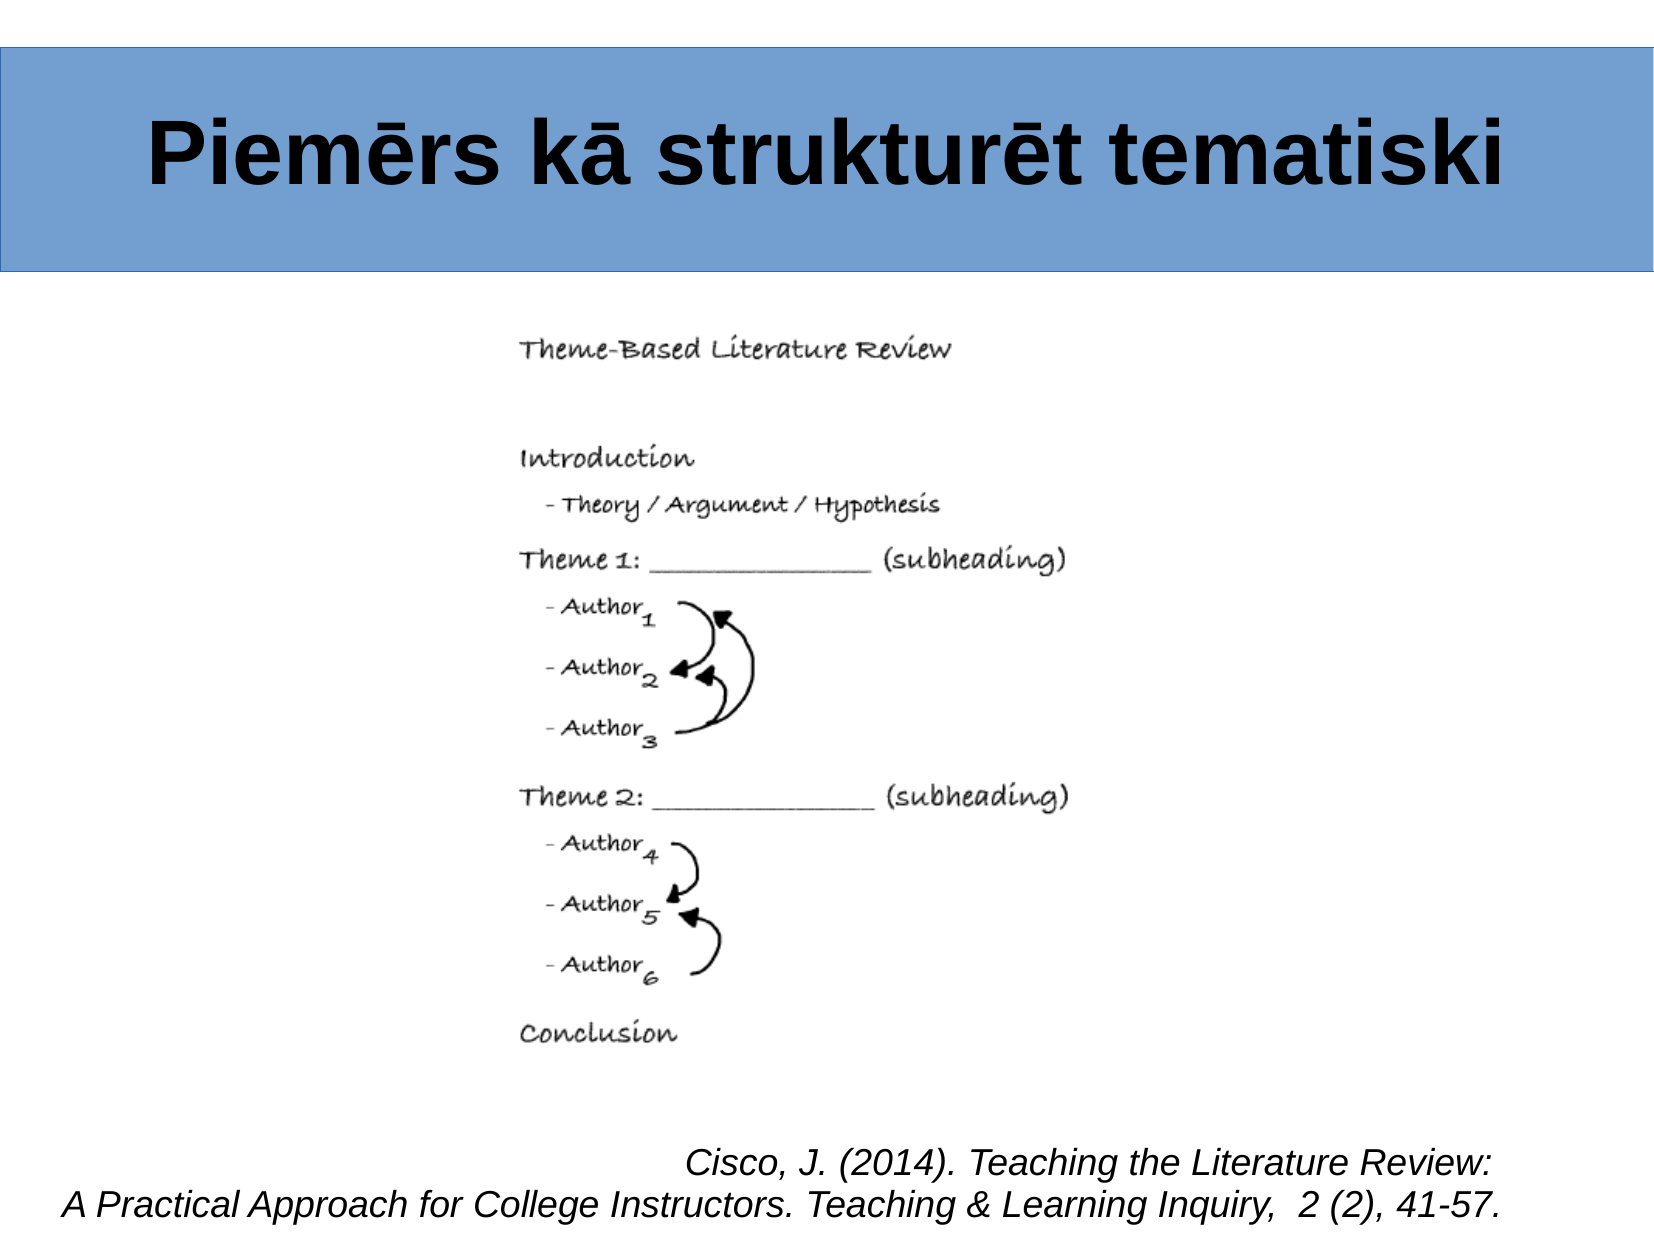

# Piemērs kā strukturēt tematiski
Cisco, J. (2014). Teaching the Literature Review:
A Practical Approach for College Instructors. Teaching & Learning Inquiry, 2 (2), 41-57.